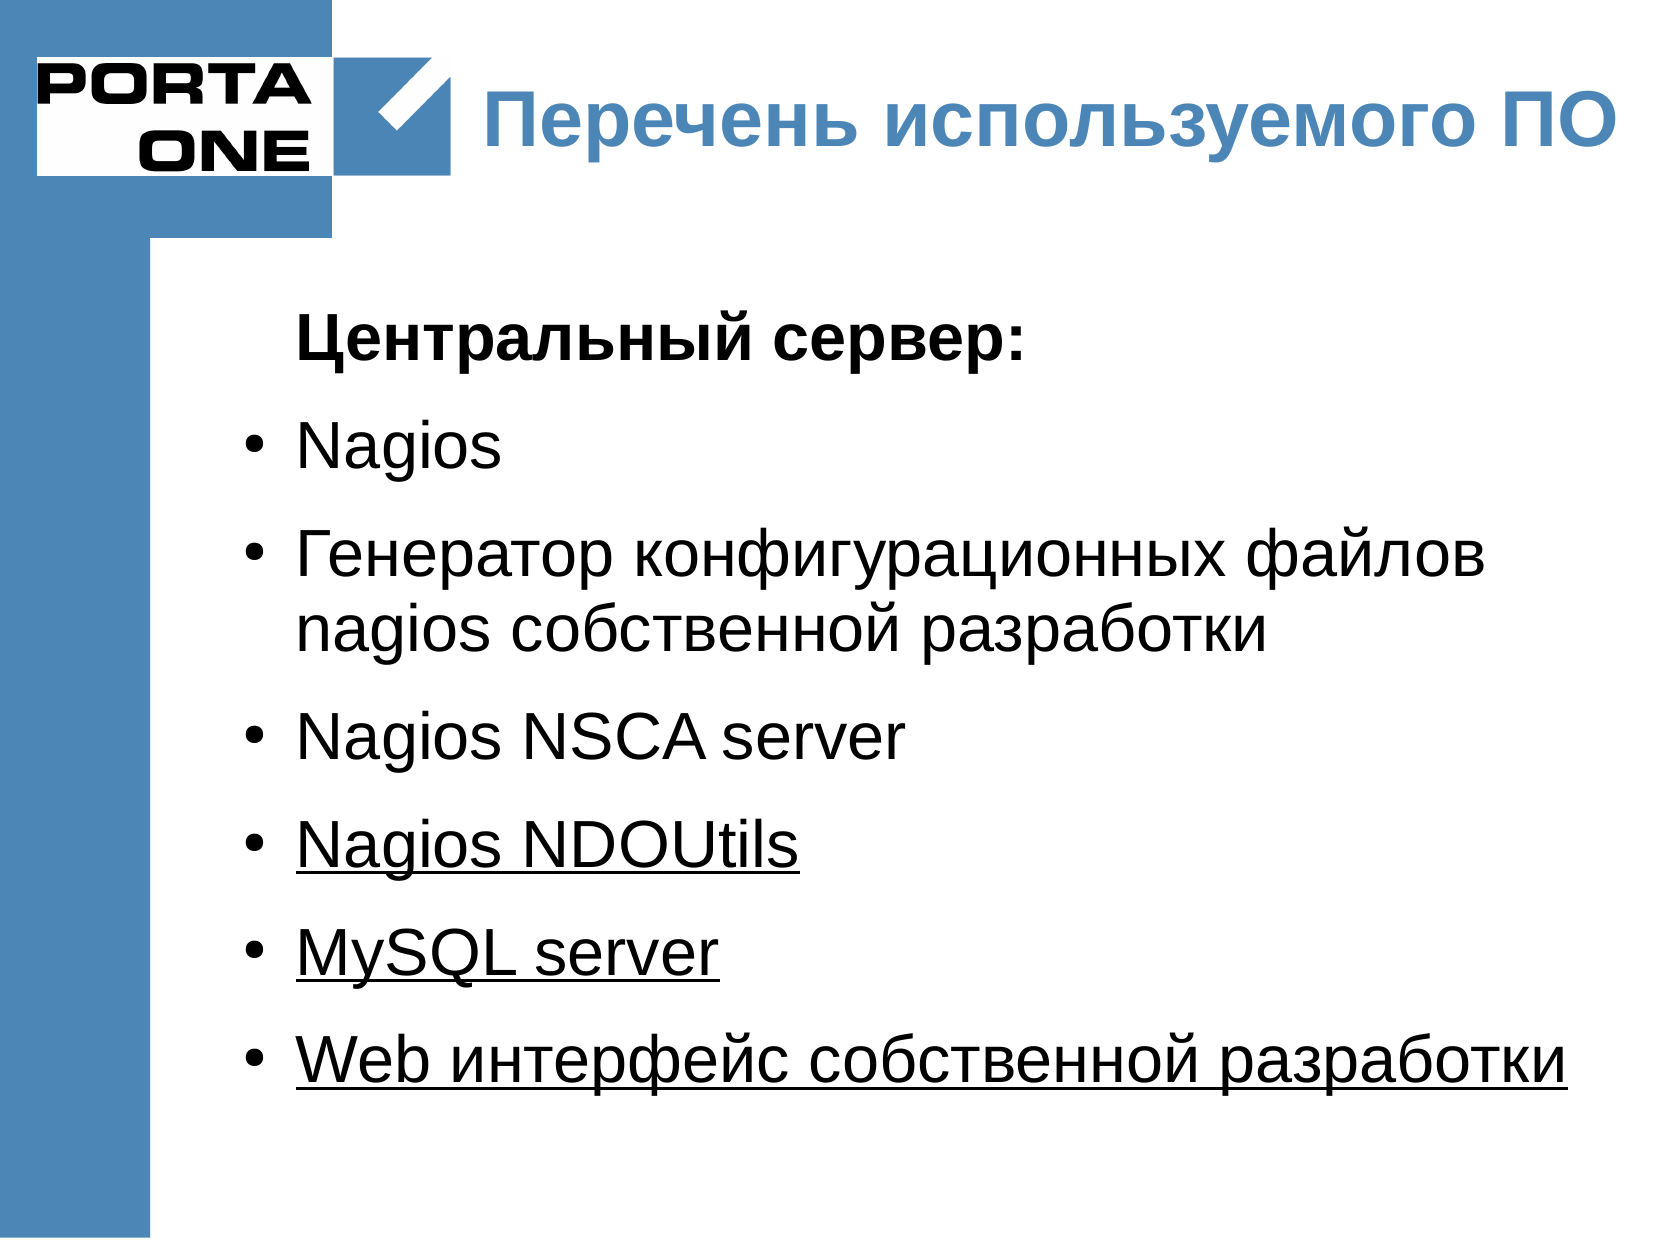

Перечень используемого ПО
# Центральный сервер:
Nagios
Генератор конфигурационных файлов nagios собственной разработки
Nagios NSCA server
Nagios NDOUtils
MySQL server
Web интерфейс собственной разработки